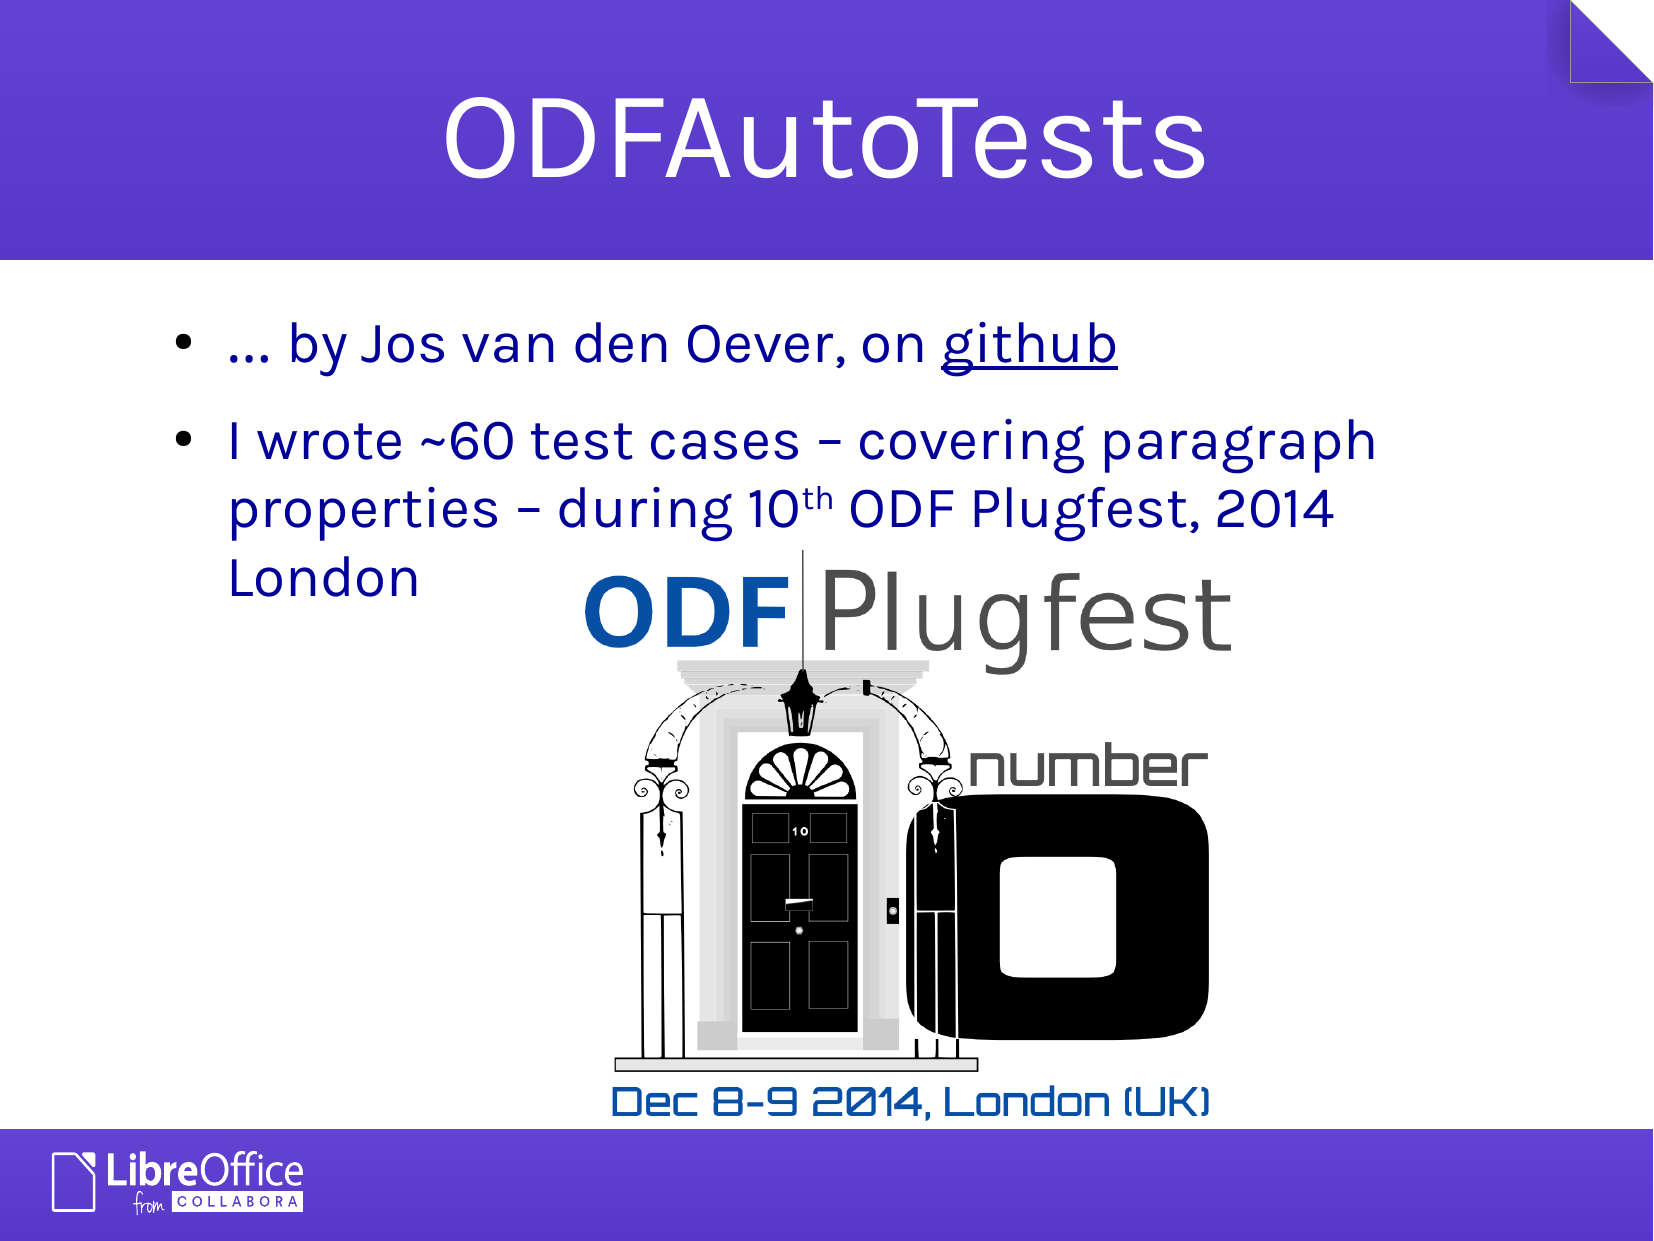

# ODFAutoTests
… by Jos van den Oever, on github
I wrote ~60 test cases – covering paragraph properties – during 10th ODF Plugfest, 2014 London